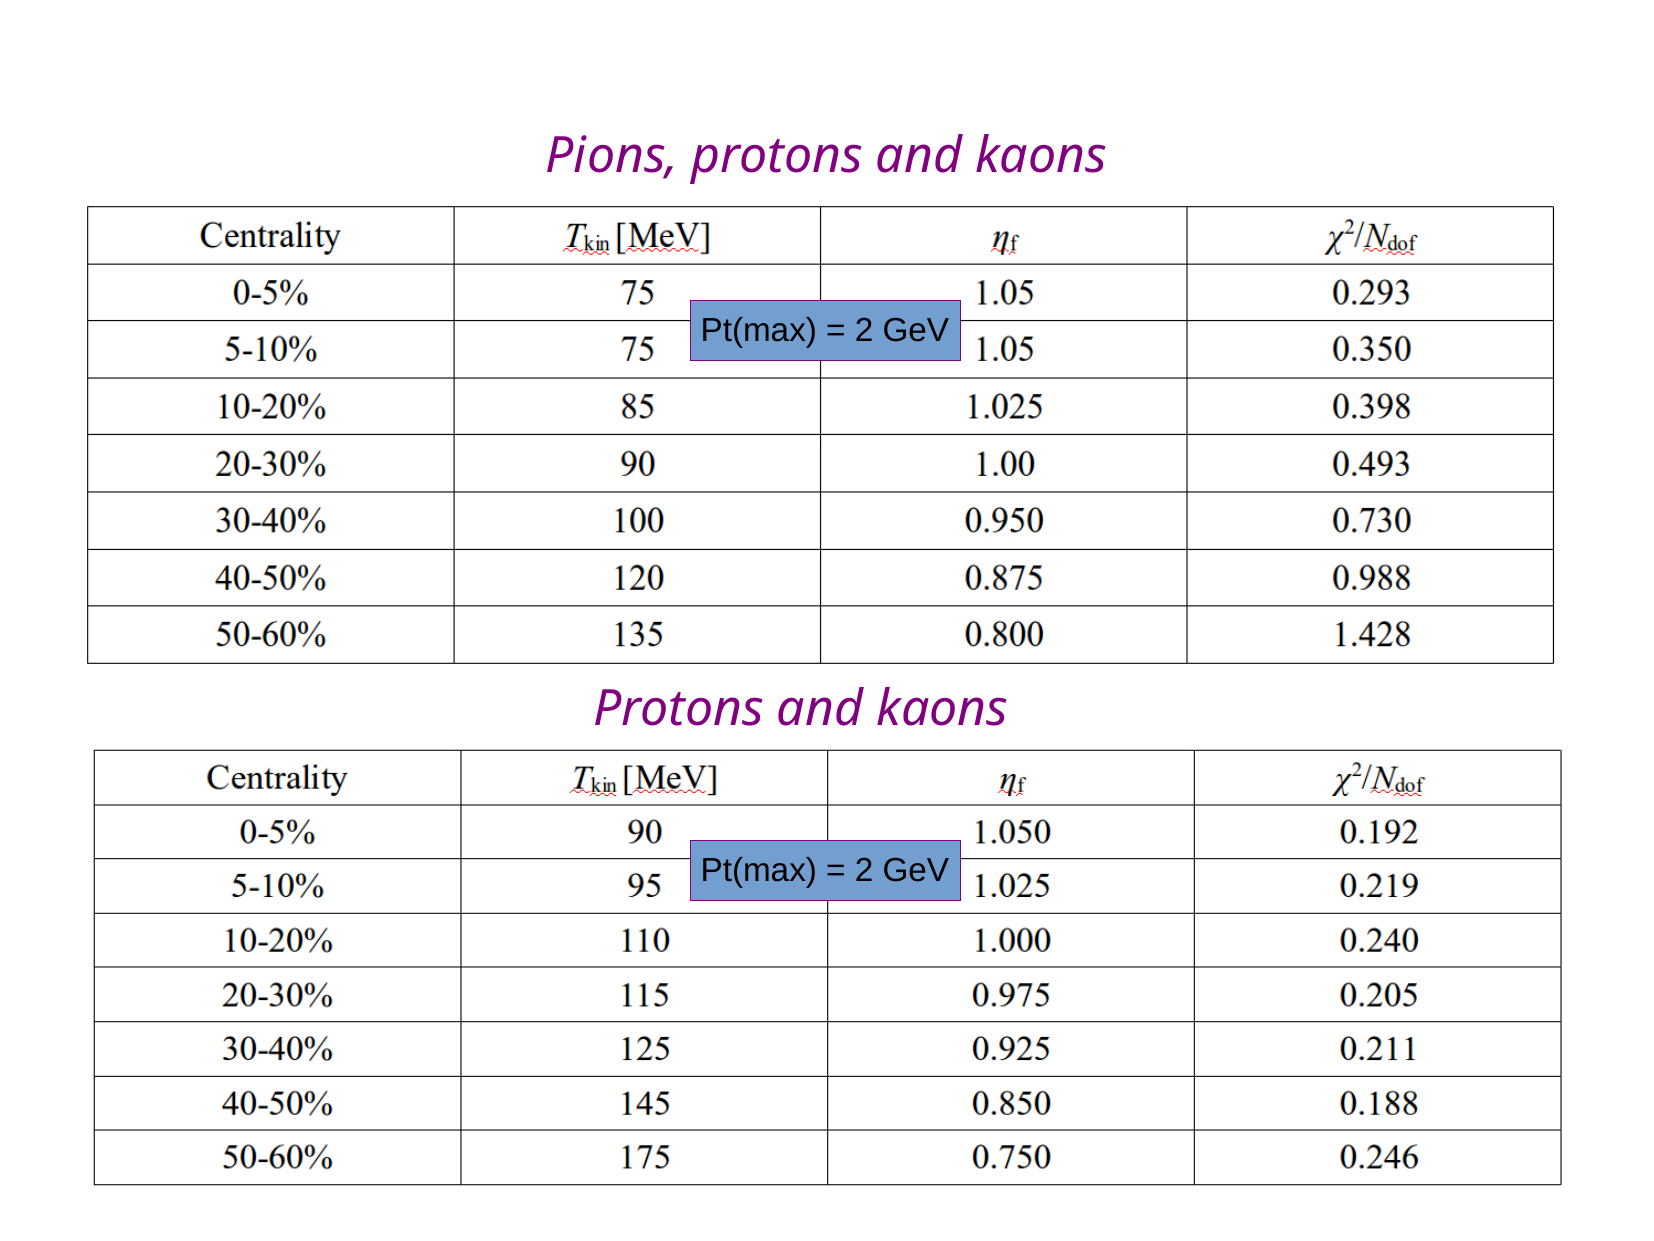

# Pions, protons and kaons
Pt(max) = 2 GeV
Protons and kaons
Pt(max) = 2 GeV